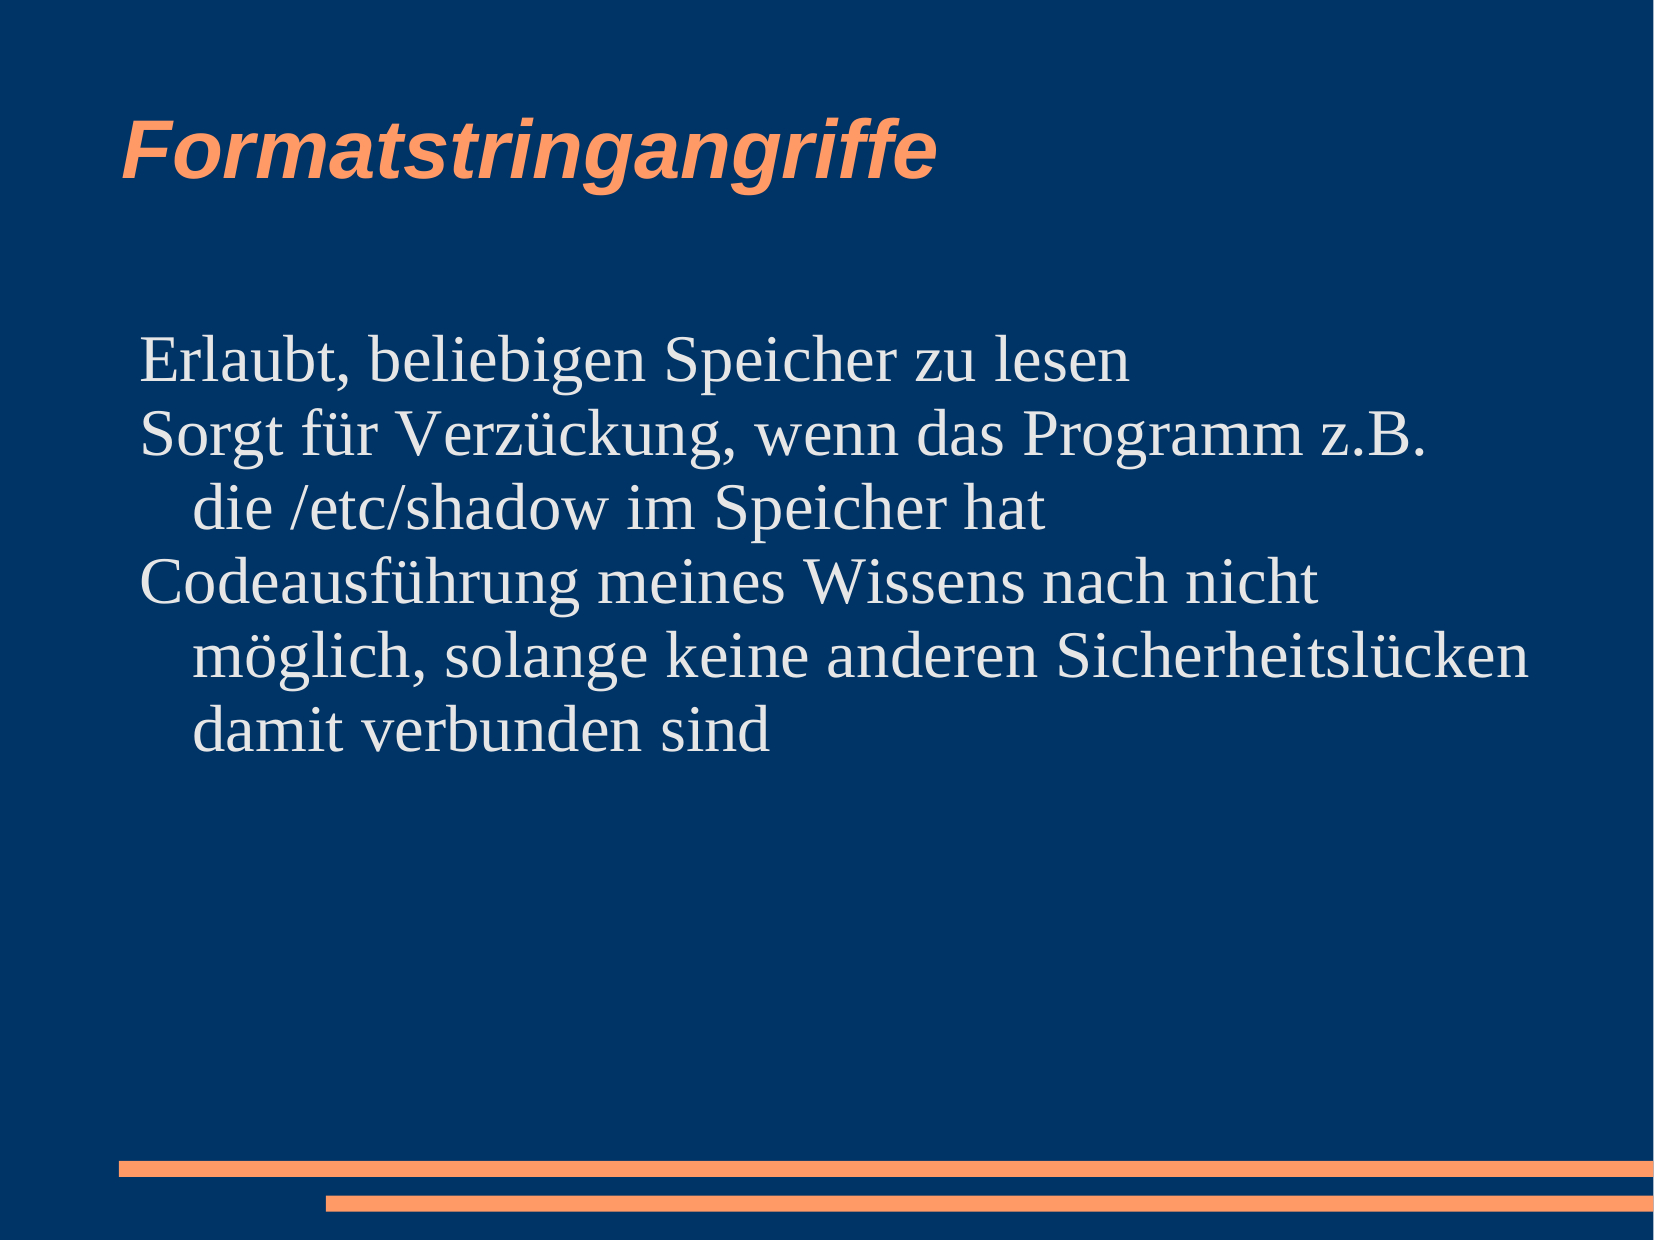

# Formatstringangriffe
Erlaubt, beliebigen Speicher zu lesen
Sorgt für Verzückung, wenn das Programm z.B. die /etc/shadow im Speicher hat
Codeausführung meines Wissens nach nicht möglich, solange keine anderen Sicherheitslücken damit verbunden sind